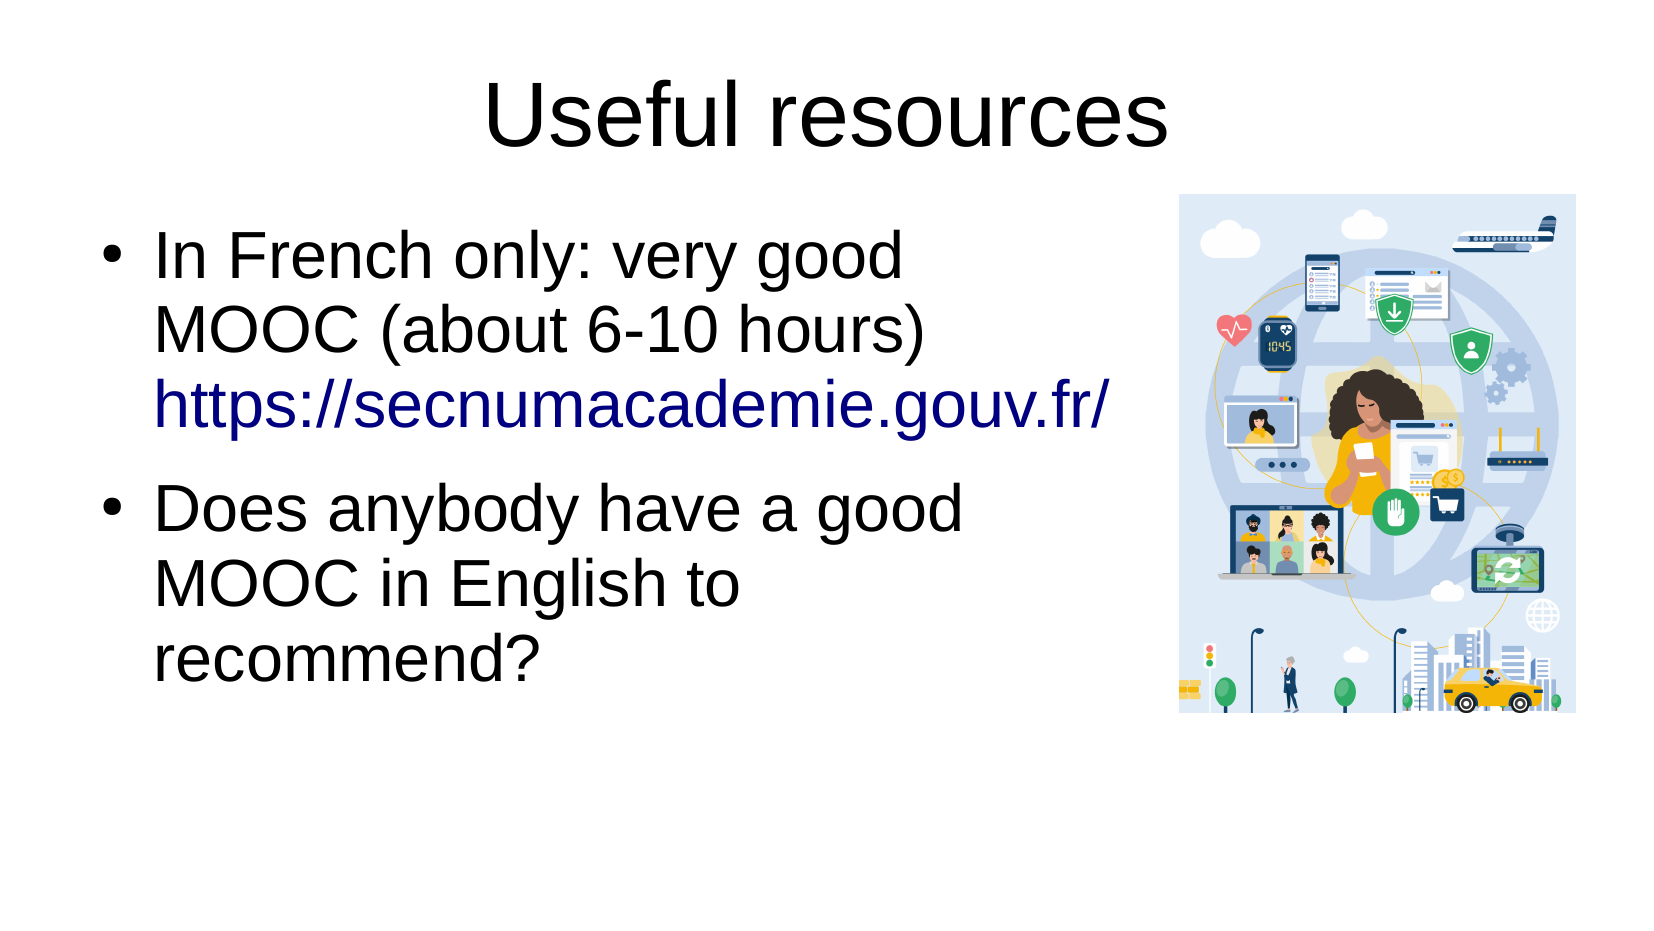

# Useful resources
In French only: very good MOOC (about 6-10 hours)
https://secnumacademie.gouv.fr/
Does anybody have a good MOOC in English to recommend?